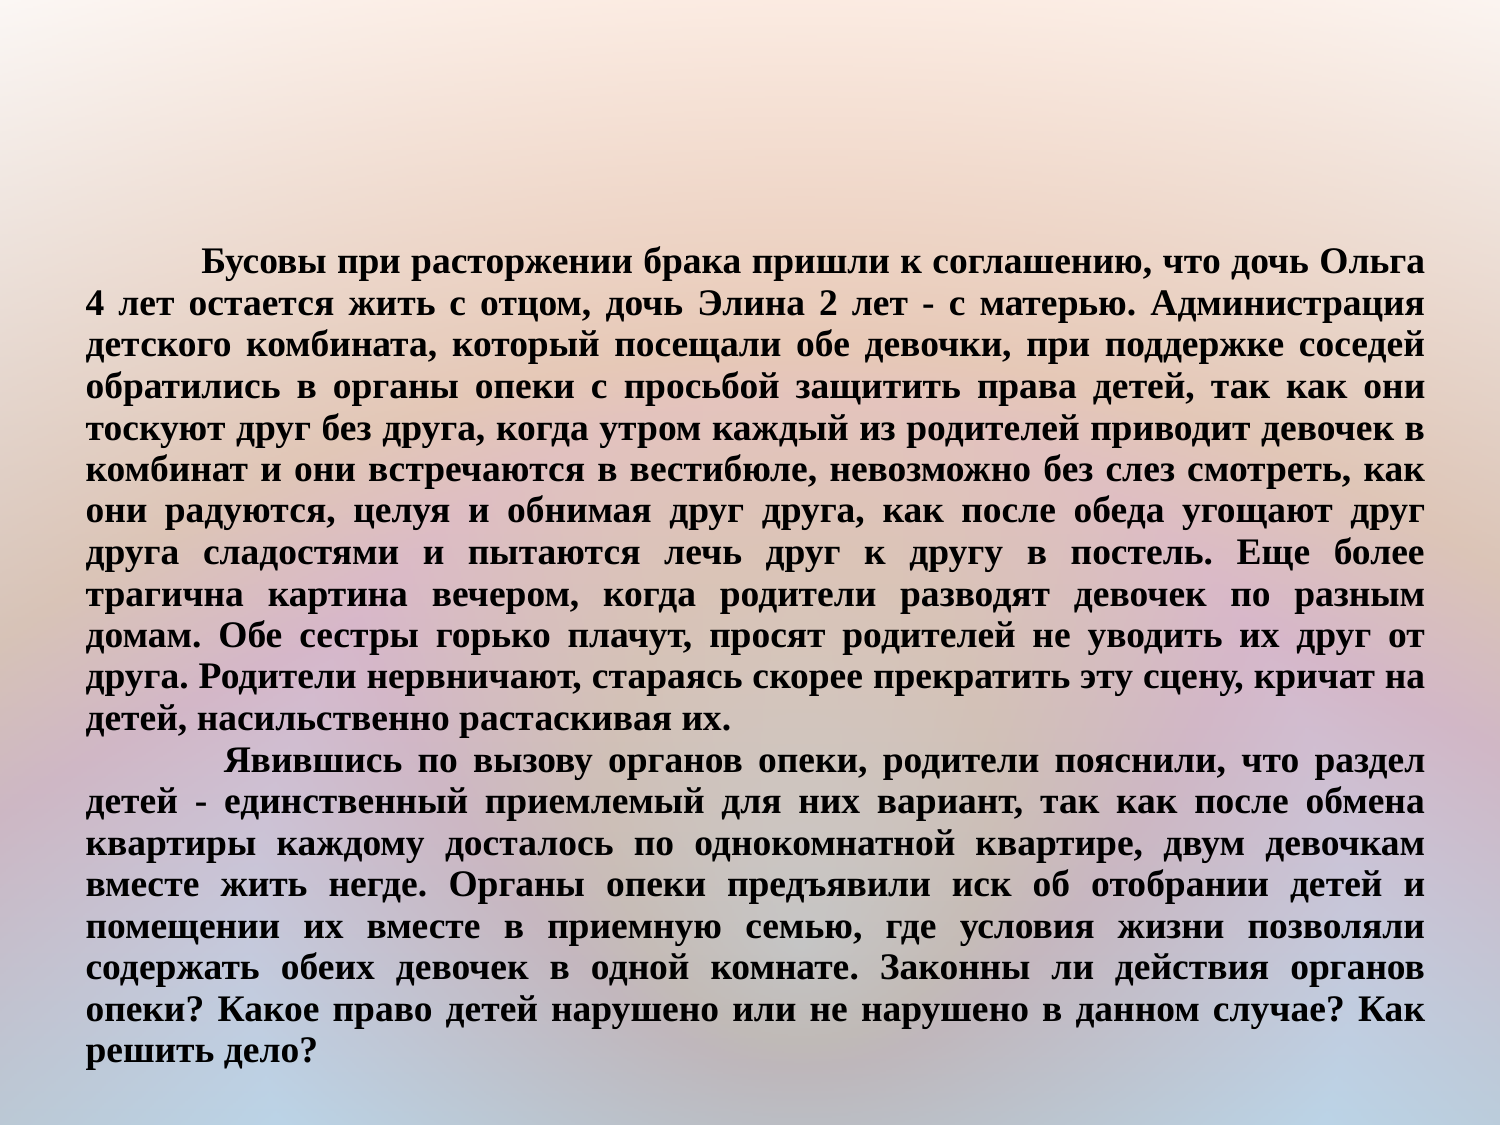

#
 Бусовы при расторжении брака пришли к соглашению, что дочь Ольга 4 лет остается жить с отцом, дочь Элина 2 лет - с матерью. Администрация детского комбината, который посещали обе девочки, при поддержке соседей обратились в органы опеки с просьбой защитить права детей, так как они тоскуют друг без друга, когда утром каждый из родителей приводит девочек в комбинат и они встречаются в вестибюле, невозможно без слез смотреть, как они радуются, целуя и обнимая друг друга, как после обеда угощают друг друга сладостями и пытаются лечь друг к другу в постель. Еще более трагична картина вечером, когда родители разводят девочек по разным домам. Обе сестры горько плачут, просят родителей не уводить их друг от друга. Родители нервничают, стараясь скорее прекратить эту сцену, кричат на детей, насильственно растаскивая их.
 Явившись по вызову органов опеки, родители пояснили, что раздел детей - единственный приемлемый для них вариант, так как после обмена квартиры каждому досталось по однокомнатной квартире, двум девочкам вместе жить негде. Органы опеки предъявили иск об отобрании детей и помещении их вместе в приемную семью, где условия жизни позволяли содержать обеих девочек в одной комнате. Законны ли действия органов опеки? Какое право детей нарушено или не нарушено в данном случае? Как решить дело?